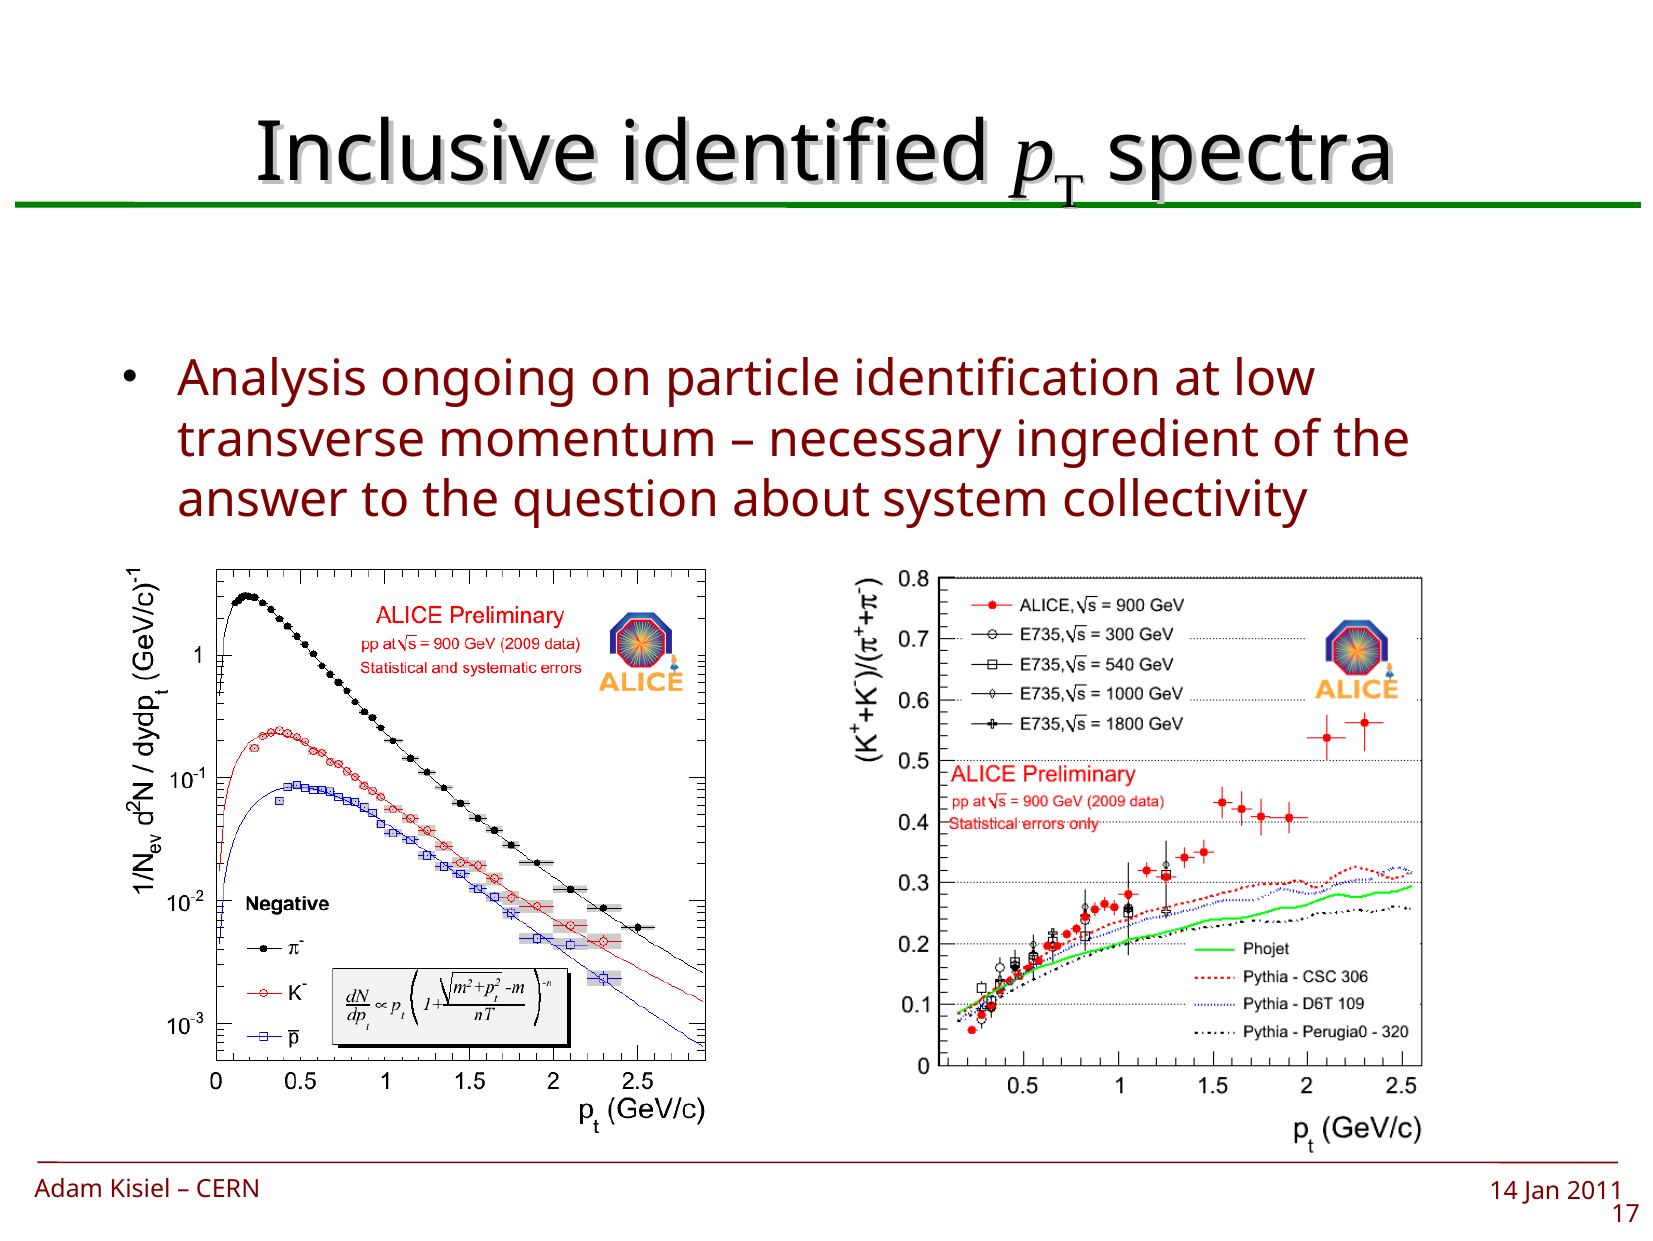

# Inclusive identified pT spectra
Analysis ongoing on particle identification at low transverse momentum – necessary ingredient of the answer to the question about system collectivity